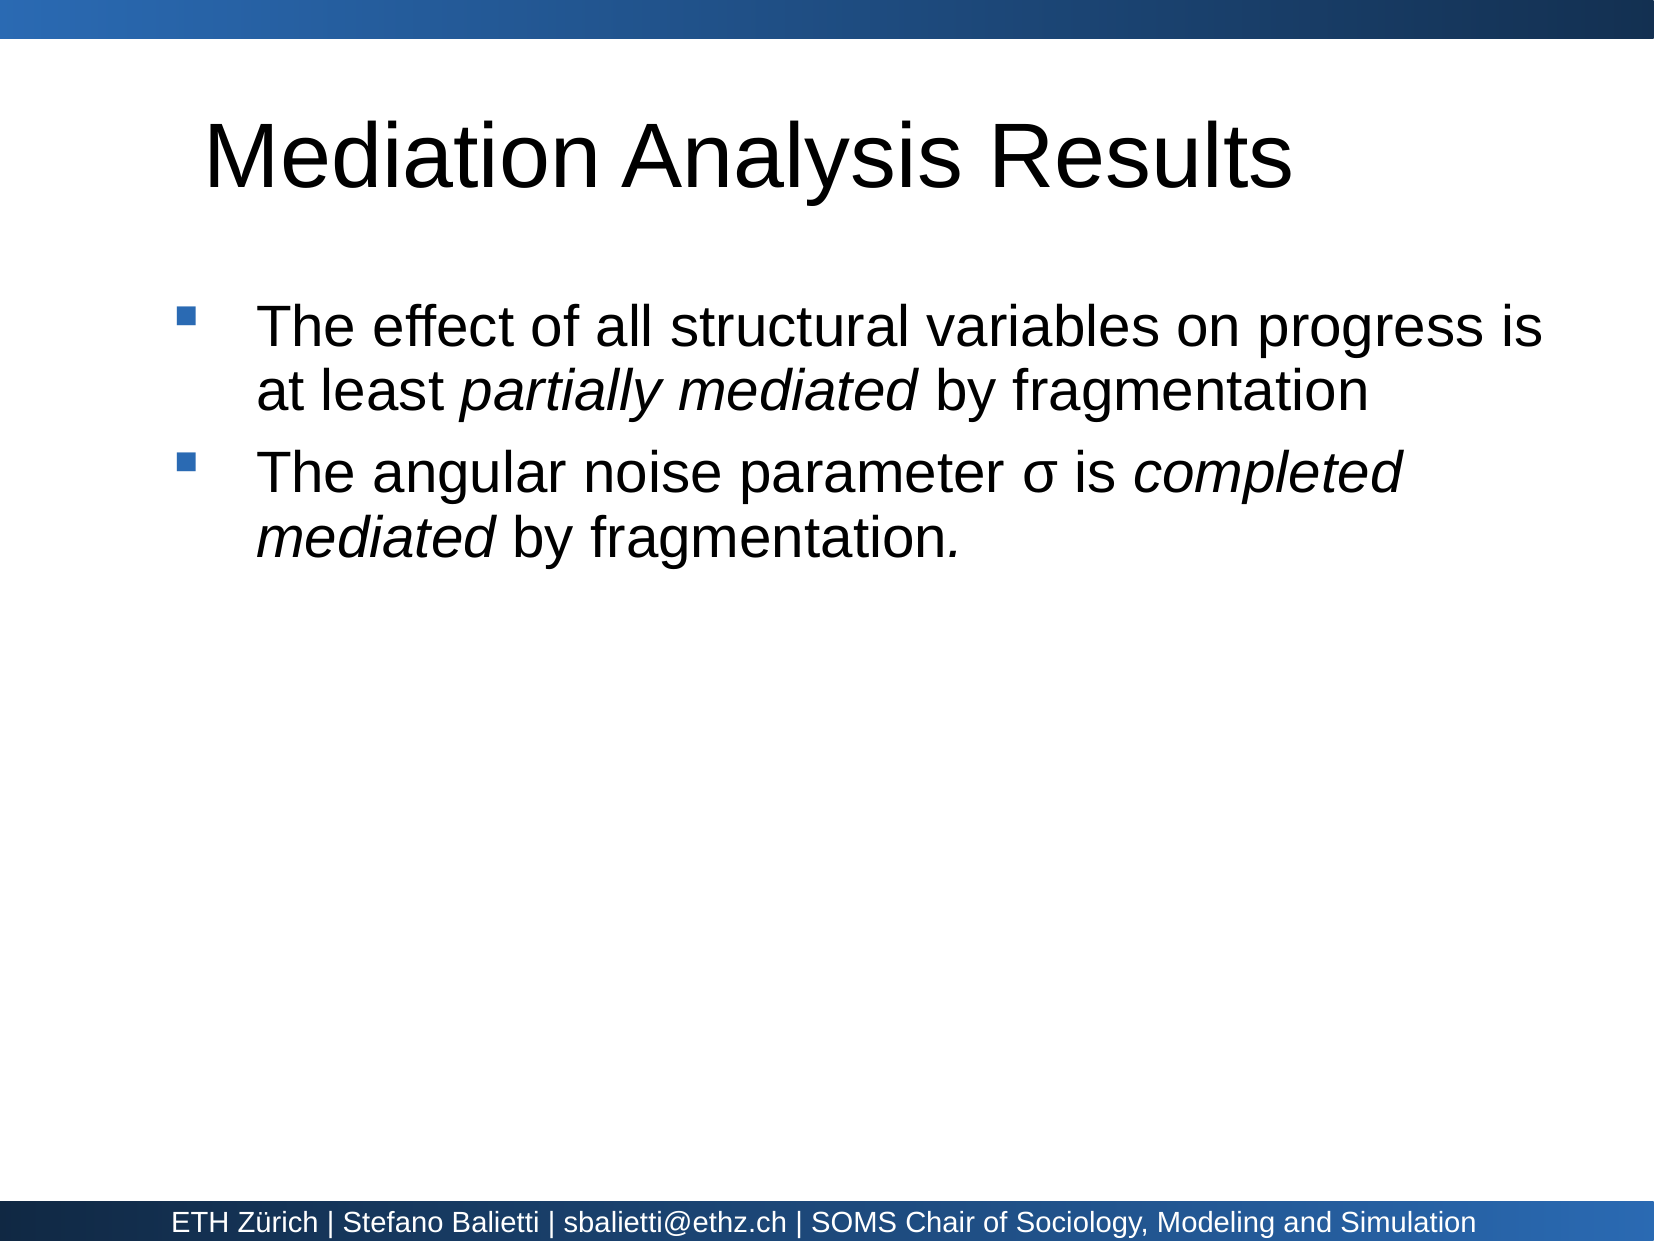

# Mediation Analysis Results
The effect of all structural variables on progress is at least partially mediated by fragmentation
The angular noise parameter σ is completed mediated by fragmentation.
 ETH Zürich | Stefano Balietti | sbalietti@ethz.ch | SOMS Chair of Sociology, Modeling and Simulation